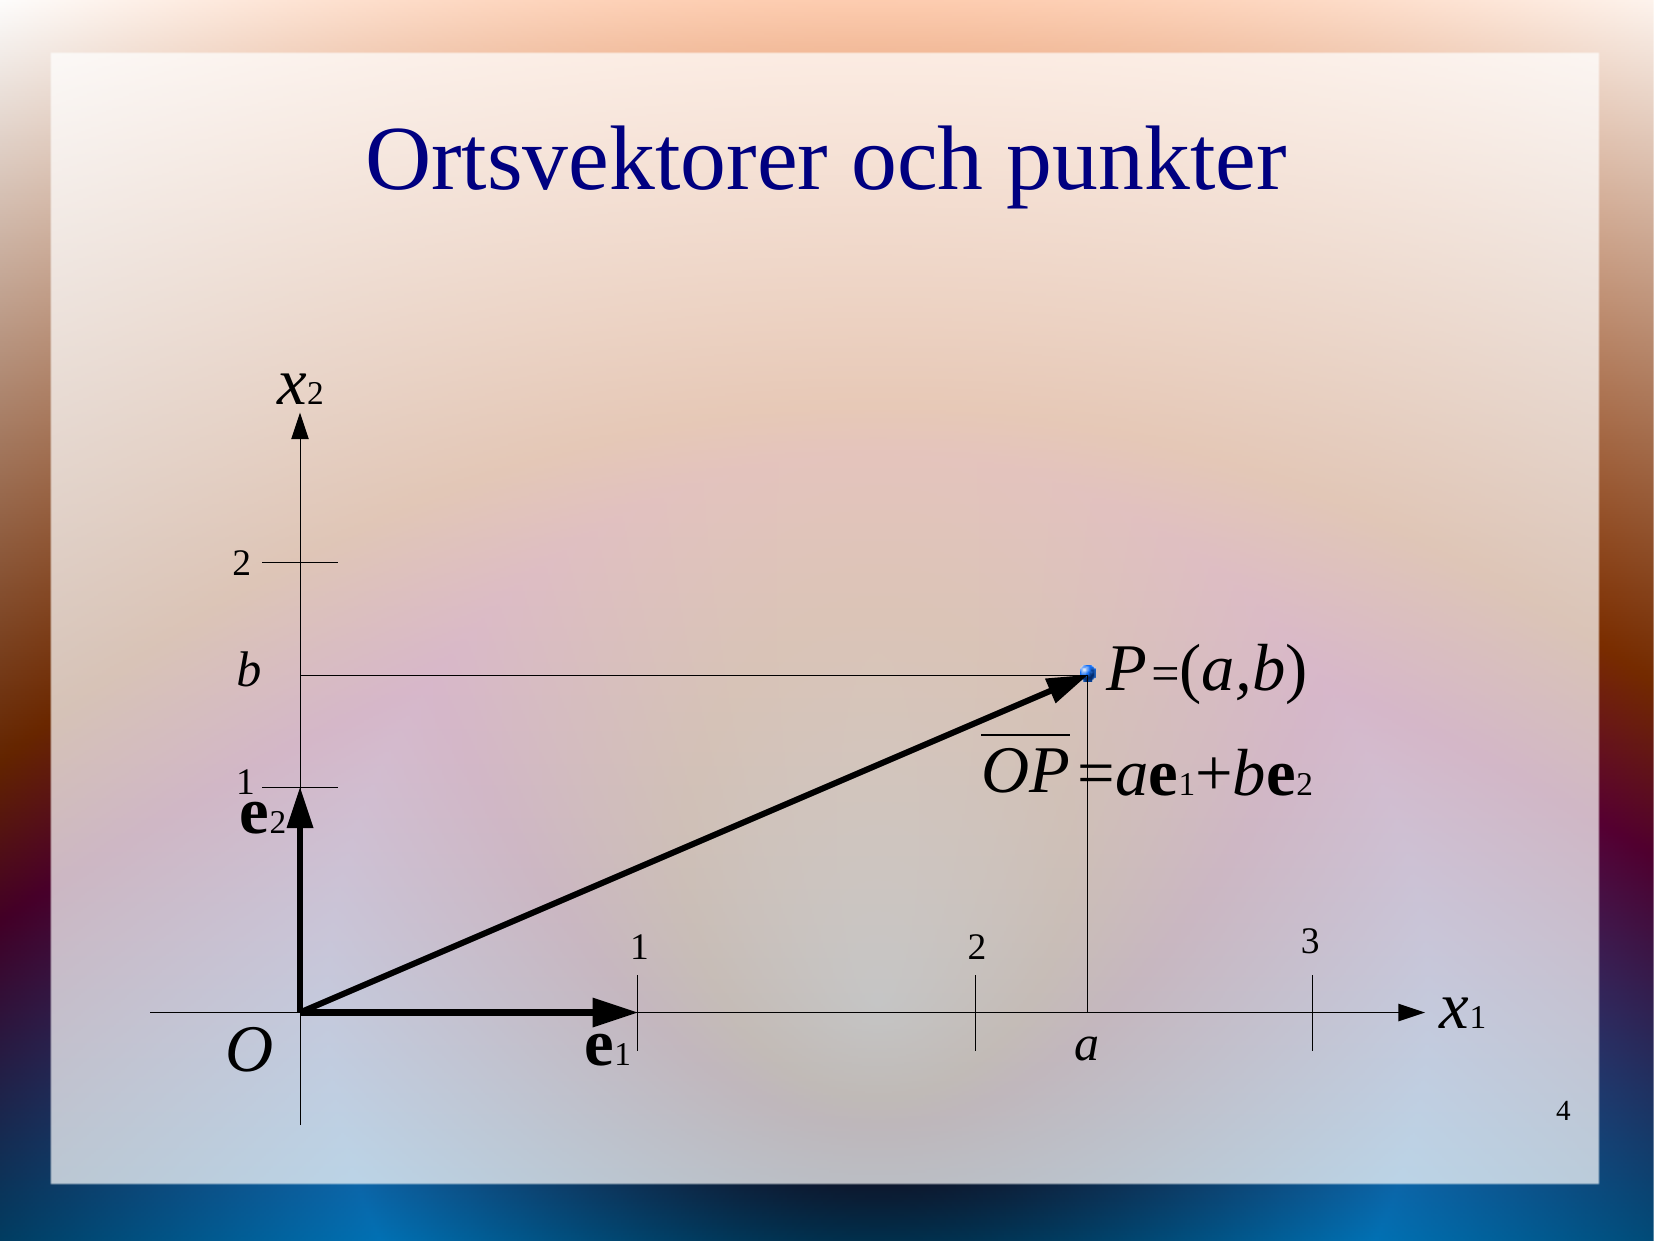

# Ortsvektorer och punkter
x2
2
=(a,b)
P
b
OP
=ae1+be2
1
e2
3
1
2
x1
e1
O
a
4